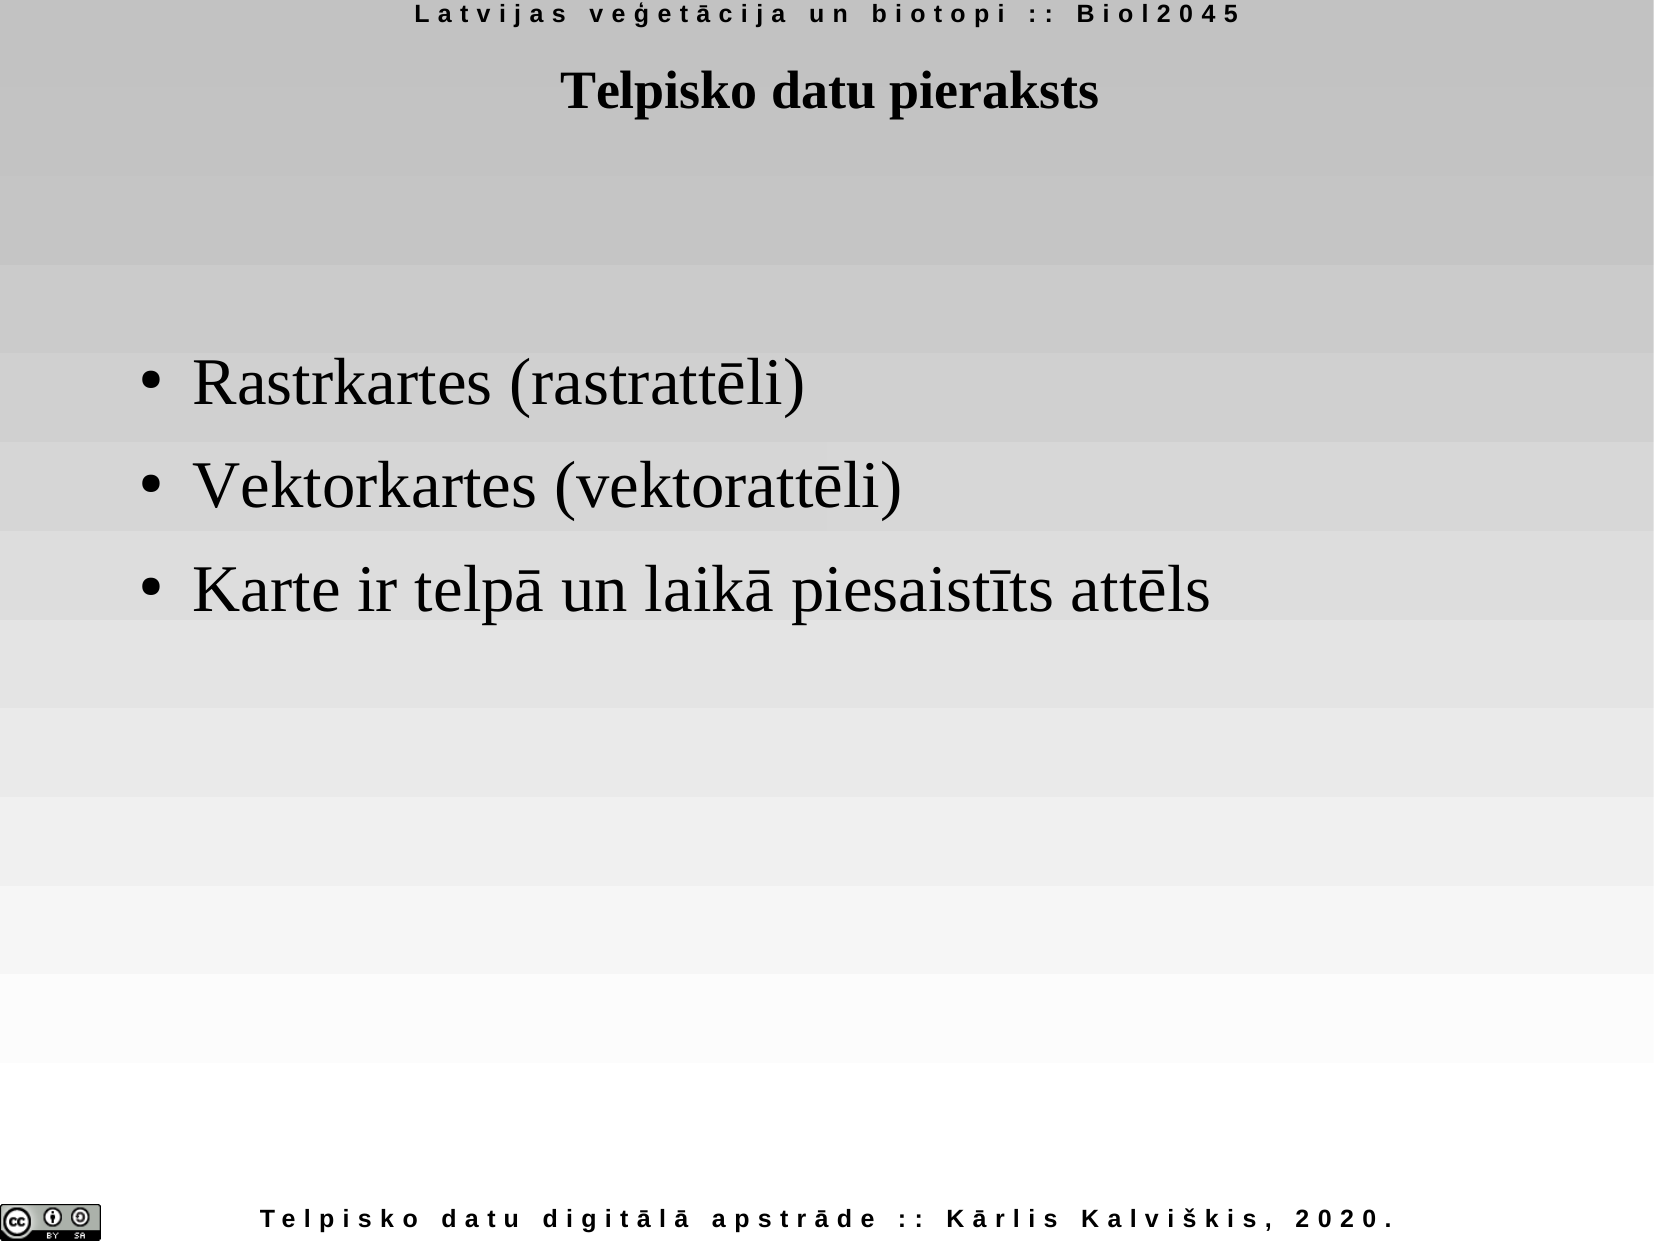

# Telpisko datu pieraksts
Rastrkartes (rastrattēli)
Vektorkartes (vektorattēli)
Karte ir telpā un laikā piesaistīts attēls